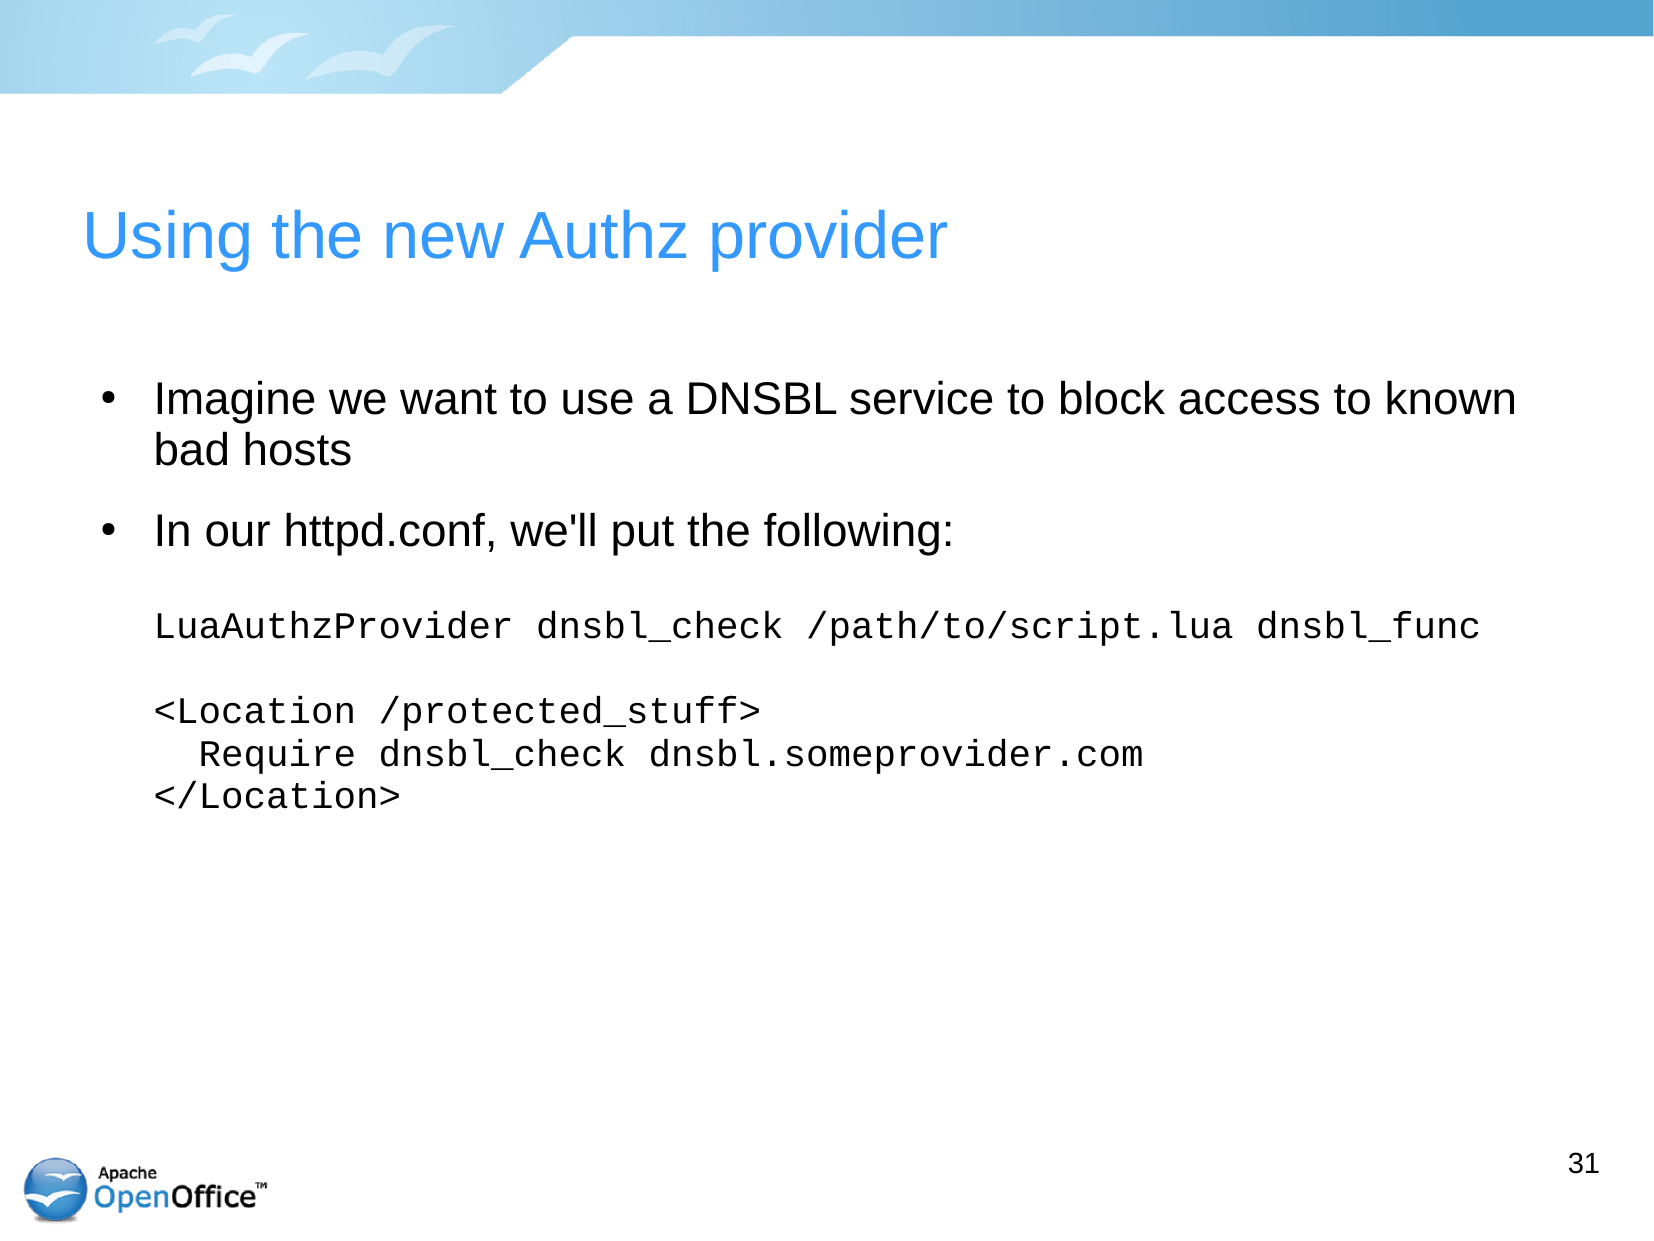

# Using the new Authz provider
Imagine we want to use a DNSBL service to block access to known bad hosts
In our httpd.conf, we'll put the following:
LuaAuthzProvider dnsbl_check /path/to/script.lua dnsbl_func
<Location /protected_stuff>
 Require dnsbl_check dnsbl.someprovider.com
</Location>
31